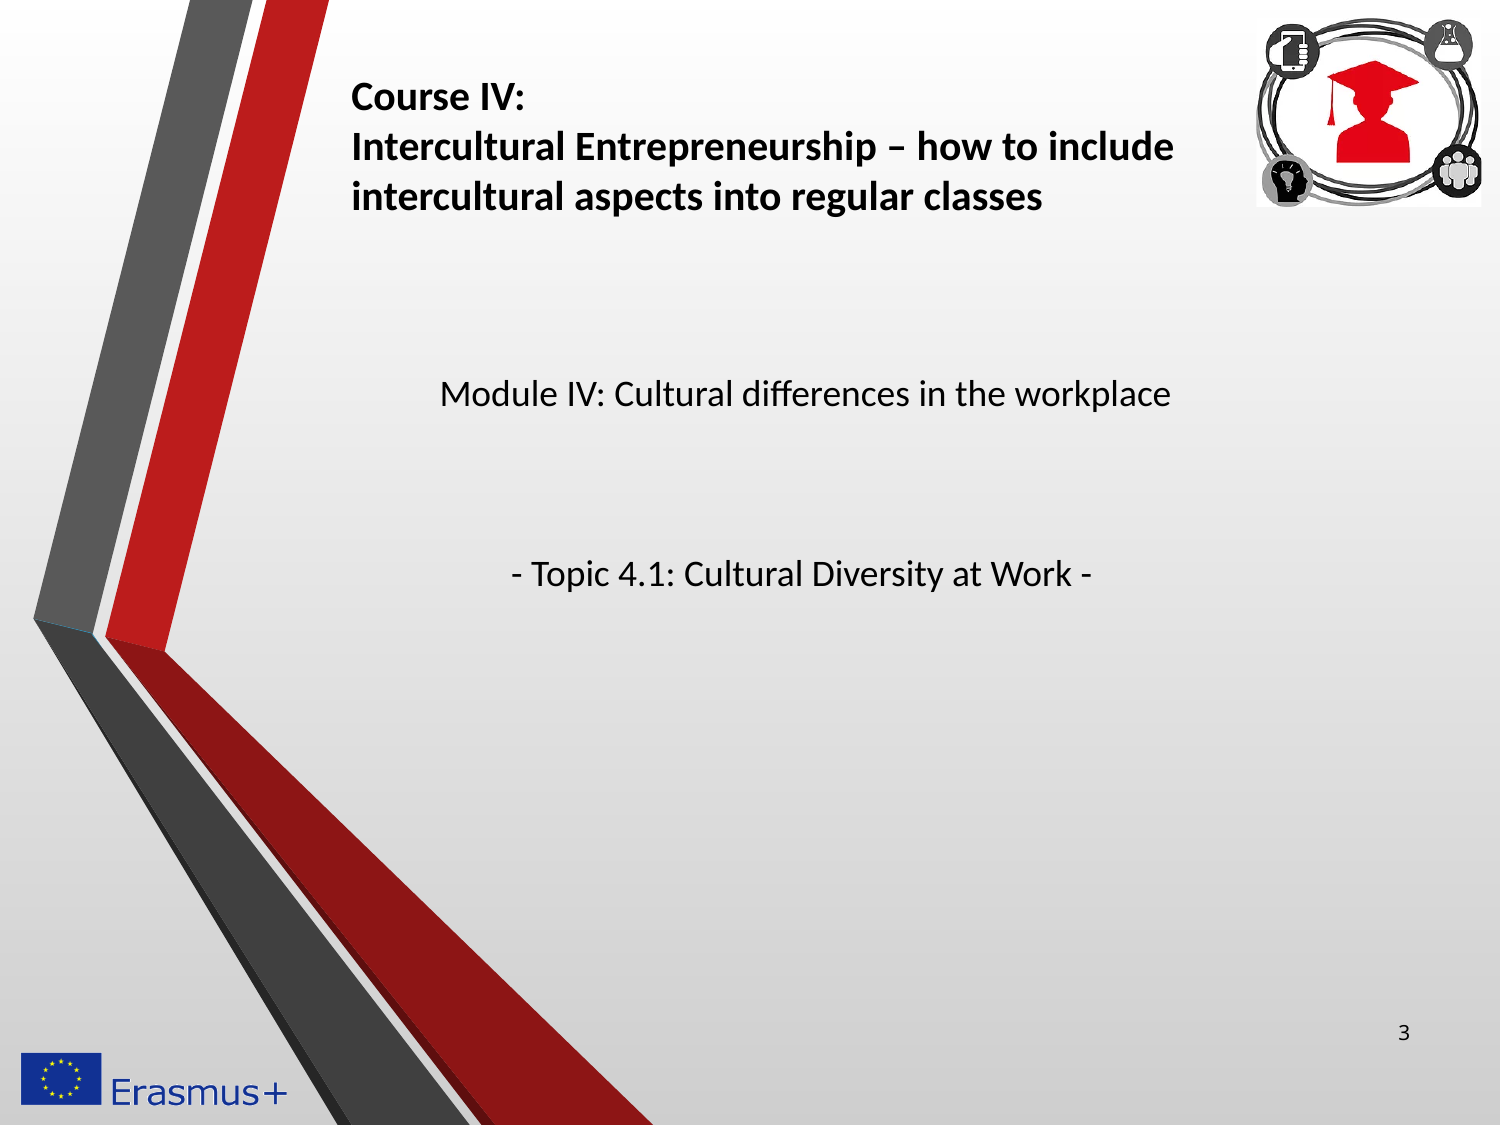

Course IV:
Intercultural Entrepreneurship – how to include intercultural aspects into regular classes
Module IV: Cultural differences in the workplace
- Topic 4.1: Cultural Diversity at Work -